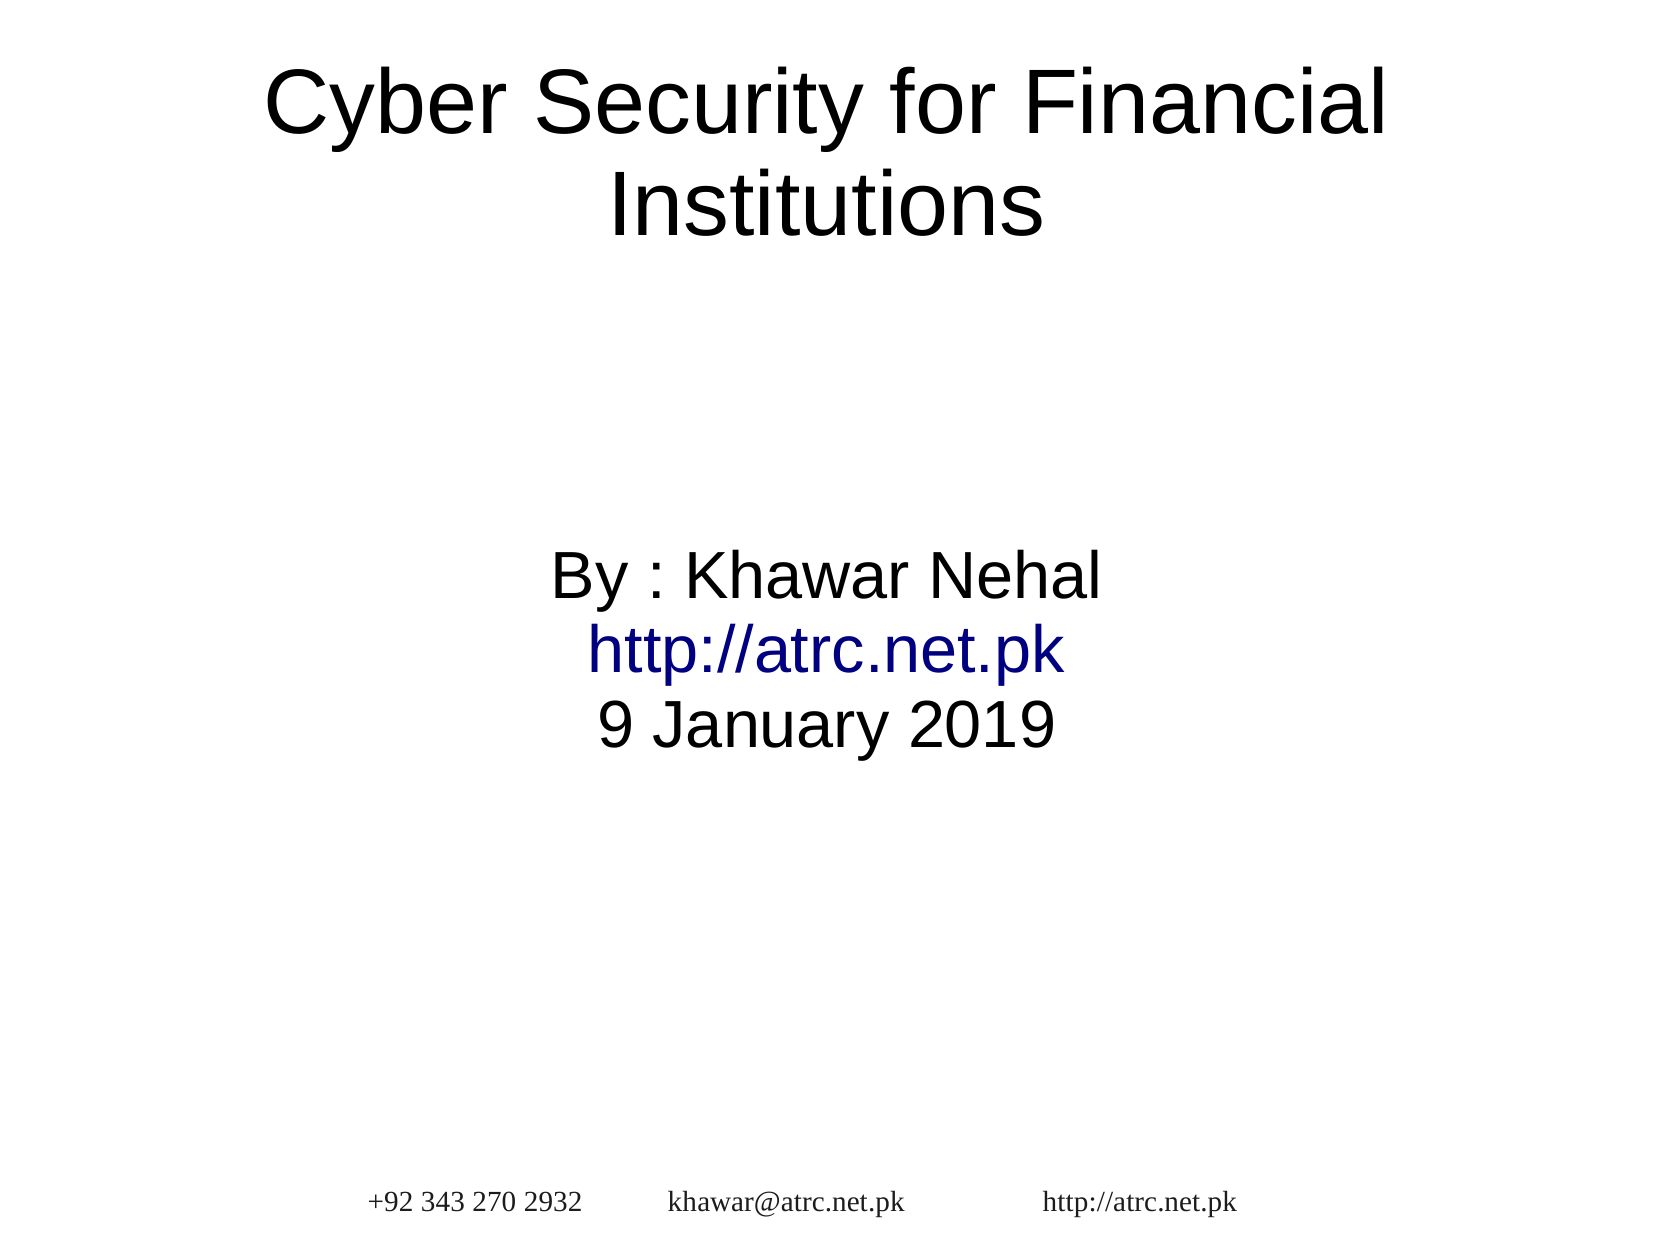

# Cyber Security for Financial Institutions
By : Khawar Nehal
http://atrc.net.pk
9 January 2019